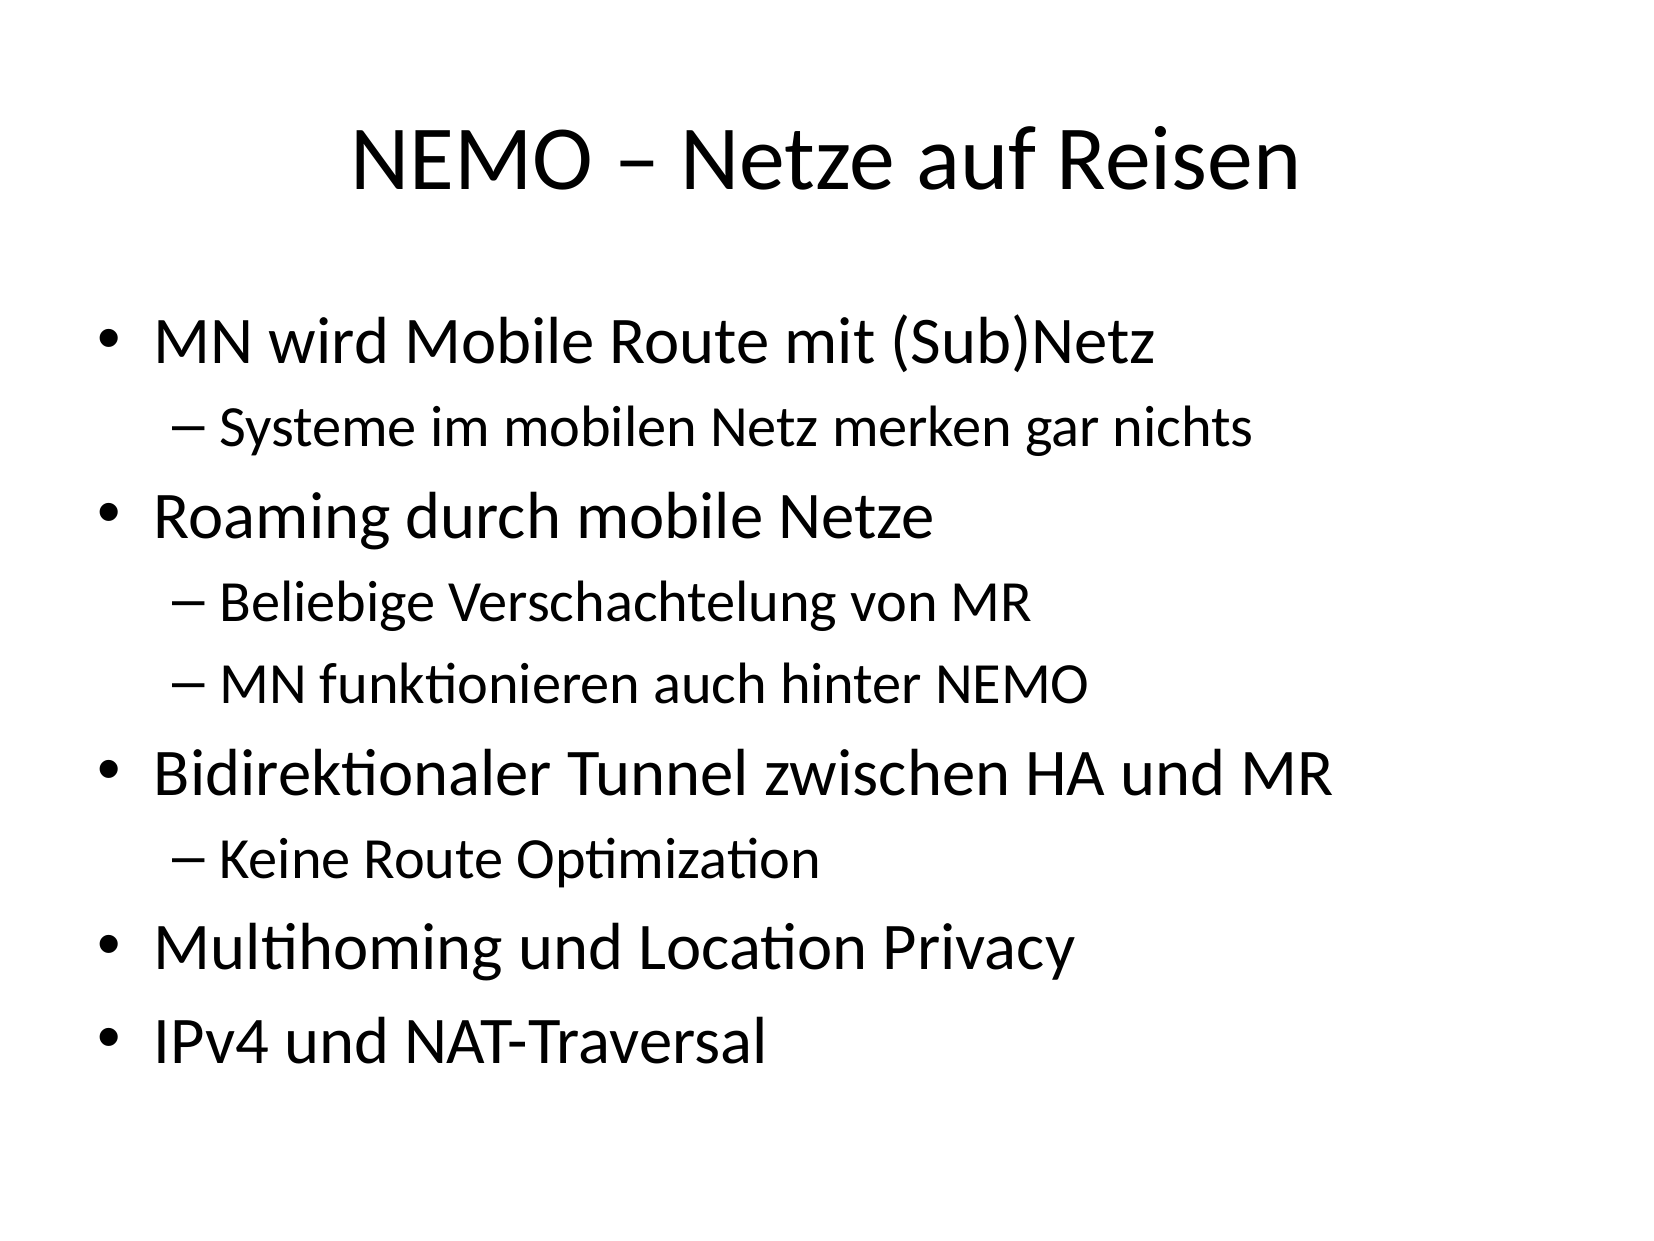

# NEMO – Netze auf Reisen
MN wird Mobile Route mit (Sub)Netz
Systeme im mobilen Netz merken gar nichts
Roaming durch mobile Netze
Beliebige Verschachtelung von MR
MN funktionieren auch hinter NEMO
Bidirektionaler Tunnel zwischen HA und MR
Keine Route Optimization
Multihoming und Location Privacy
IPv4 und NAT-Traversal